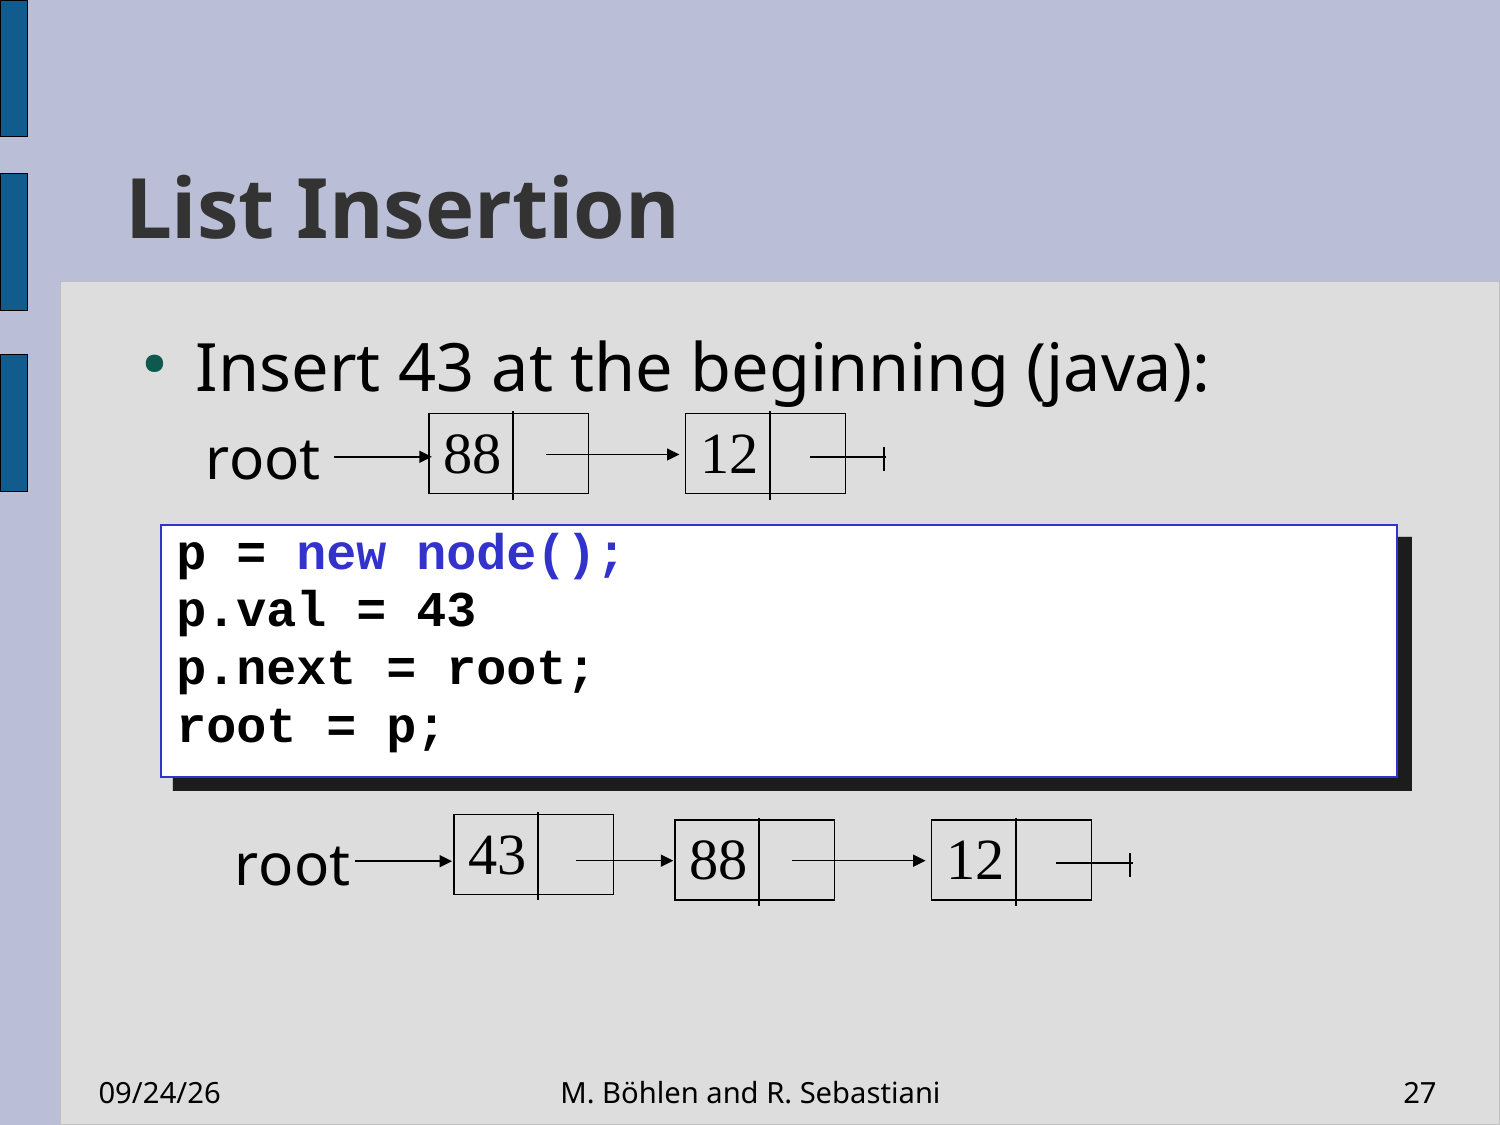

# List Insertion
Insert 43 at the beginning (java):
root
88
12
p = new node();
p.val = 43
p.next = root;
root = p;
43
root
88
12
M. Böhlen and R. Sebastiani
27